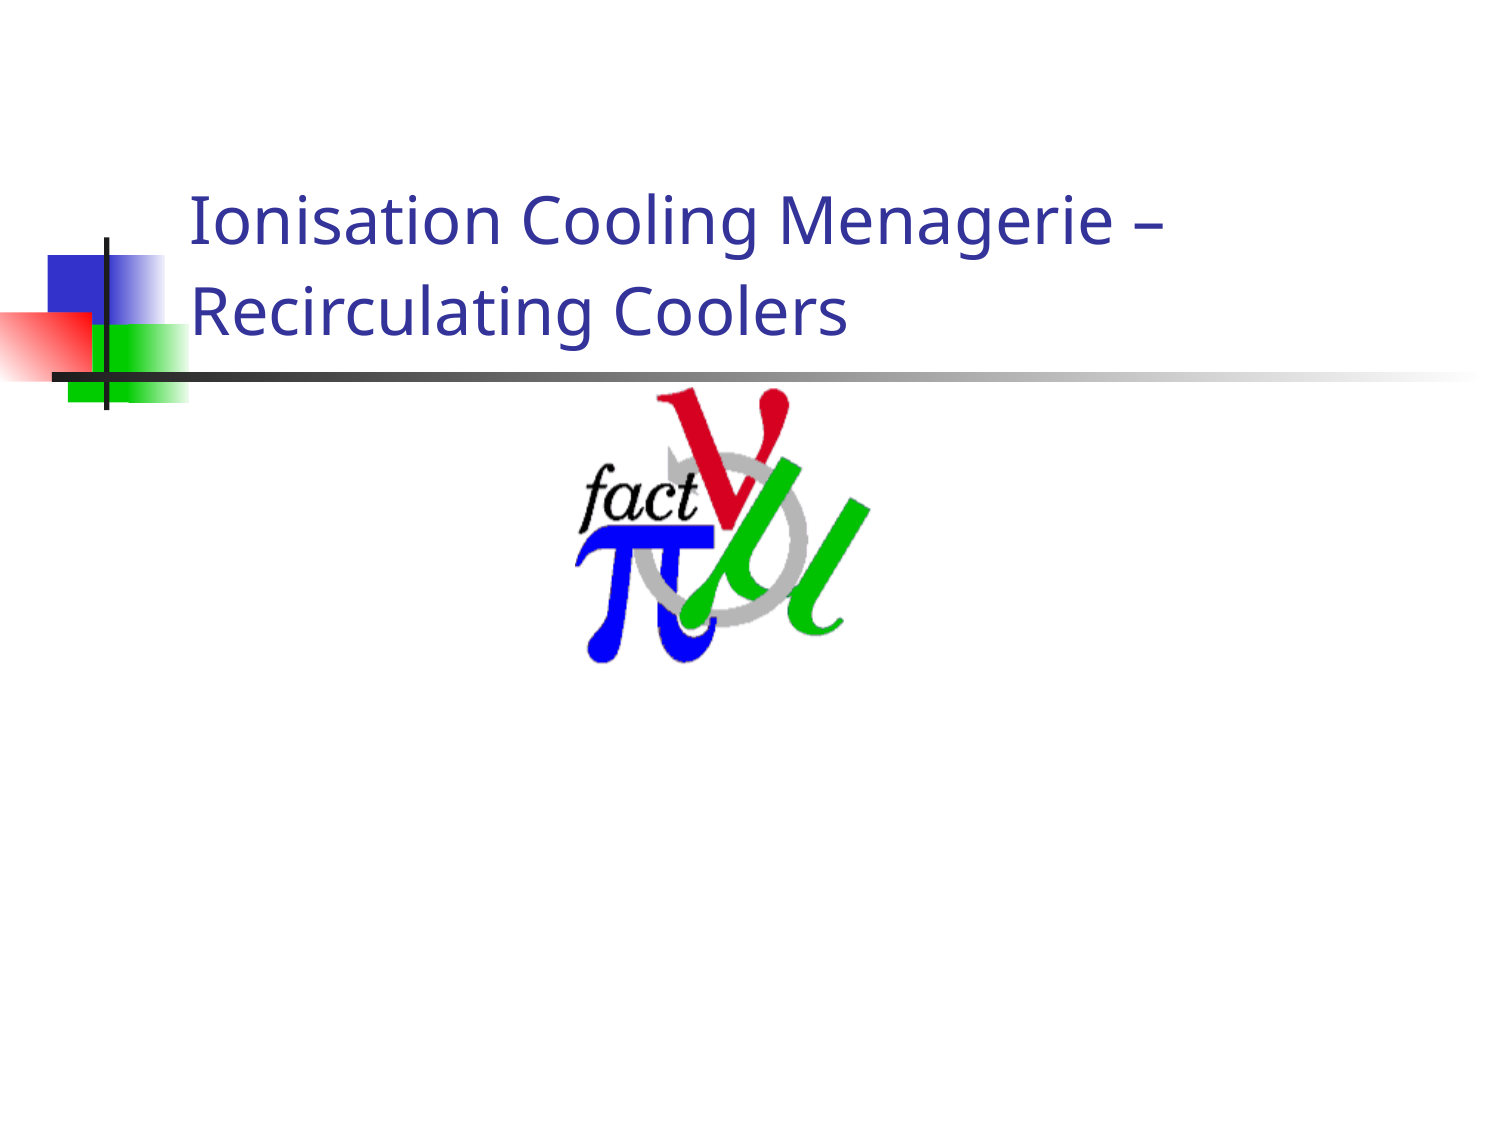

# Ionisation Cooling Menagerie – Recirculating Coolers